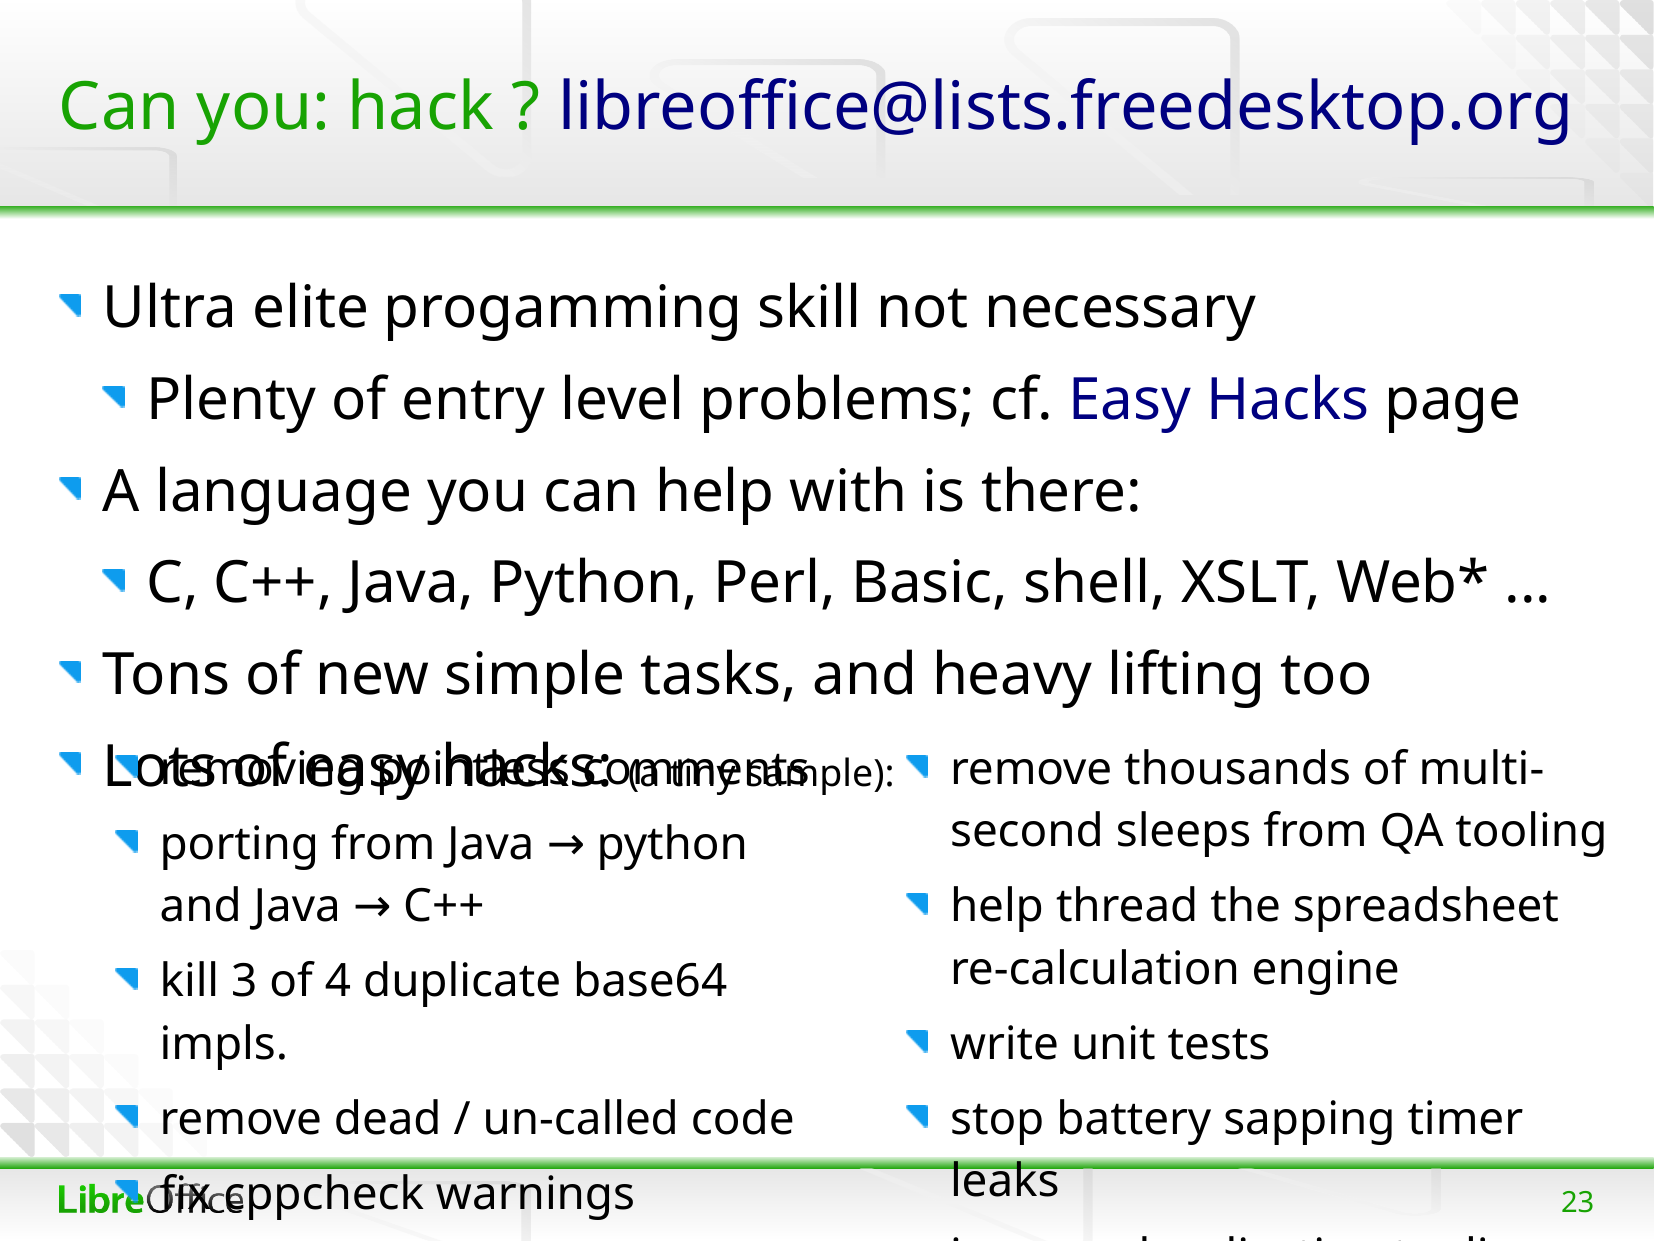

# Can you: hack ? libreoffice@lists.freedesktop.org
Ultra elite progamming skill not necessary
Plenty of entry level problems; cf. Easy Hacks page
A language you can help with is there:
C, C++, Java, Python, Perl, Basic, shell, XSLT, Web* ...
Tons of new simple tasks, and heavy lifting too
Lots of easy hacks: (a tiny sample):
removing pointless comments
porting from Java → python
and Java → C++
kill 3 of 4 duplicate base64 impls.
remove dead / un-called code
fix cppcheck warnings
remove obsolete macros
remove thousands of multi-second sleeps from QA tooling
help thread the spreadsheet re-calculation engine
write unit tests
stop battery sapping timer leaks
improve localisation tooling
23